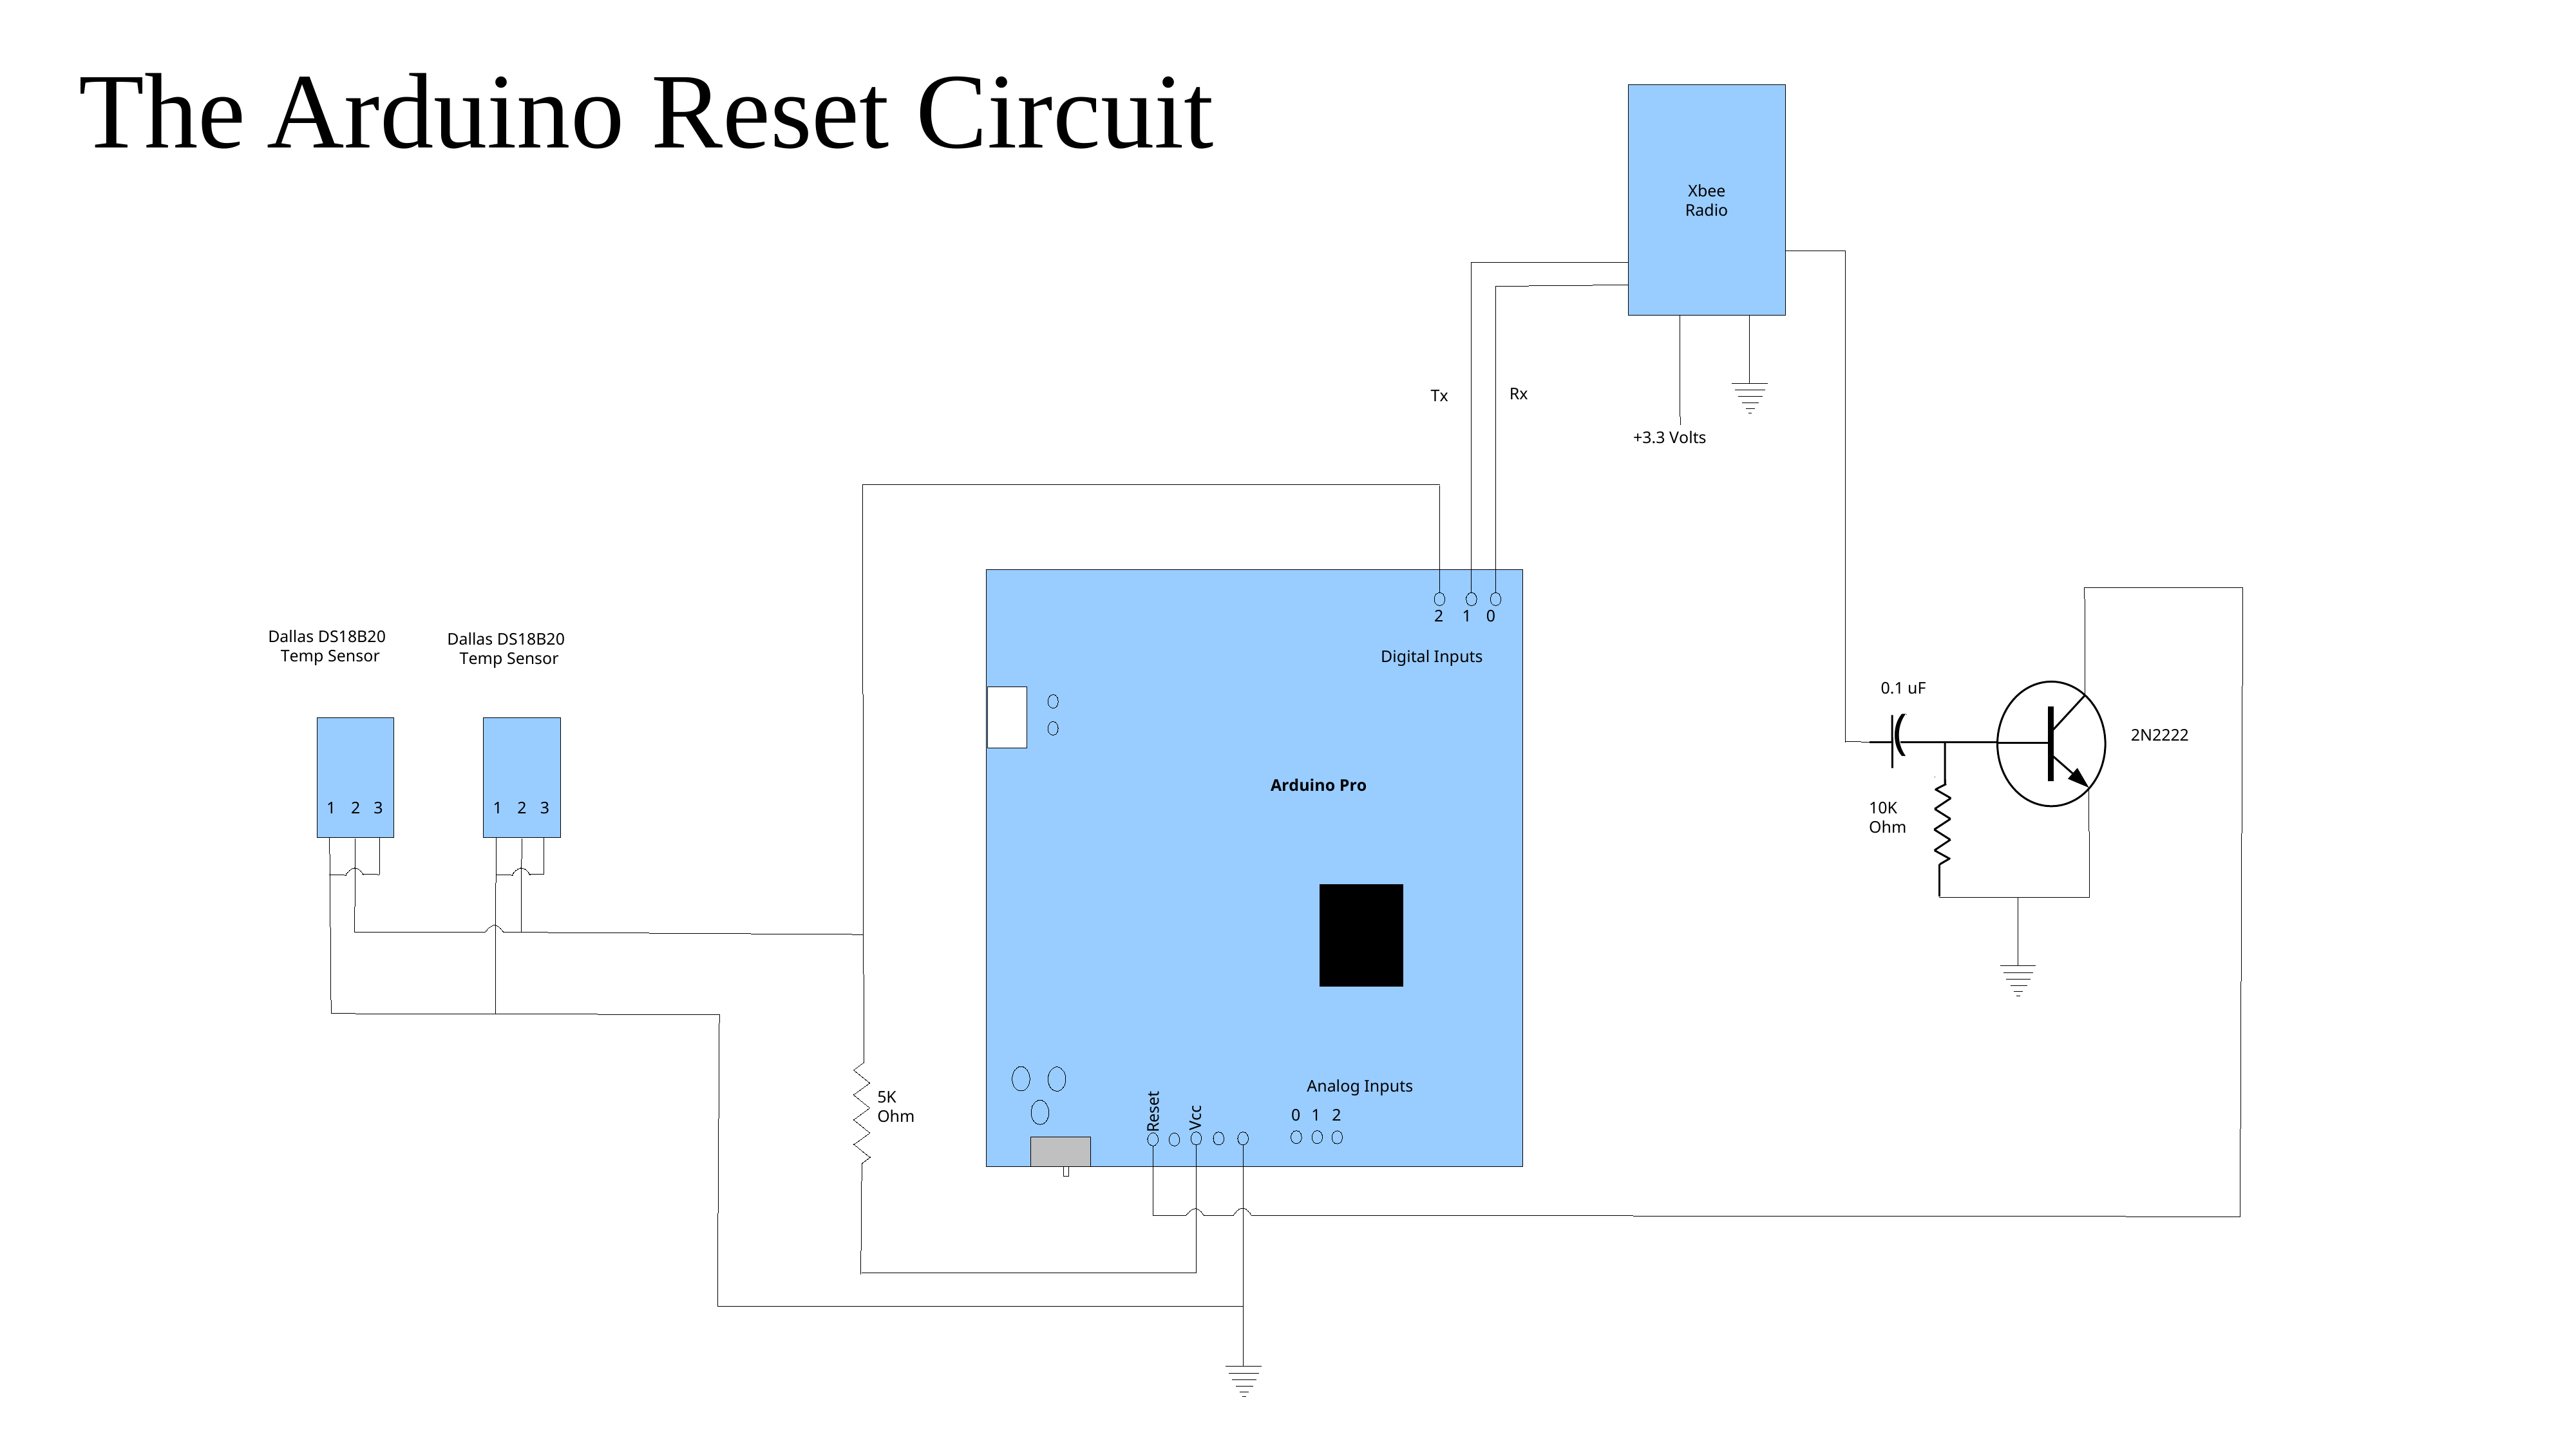

# The Arduino Reset Circuit
Xbee
Radio
Rx
Tx
+3.3 Volts
2
1
0
Dallas DS18B20
 Temp Sensor
Dallas DS18B20
 Temp Sensor
Digital Inputs
0.1 uF
(
2N2222
Arduino Pro
10K
Ohm
1
1
2
3
2
3
Reset
Vcc
Analog Inputs
5K
Ohm
0
1
2